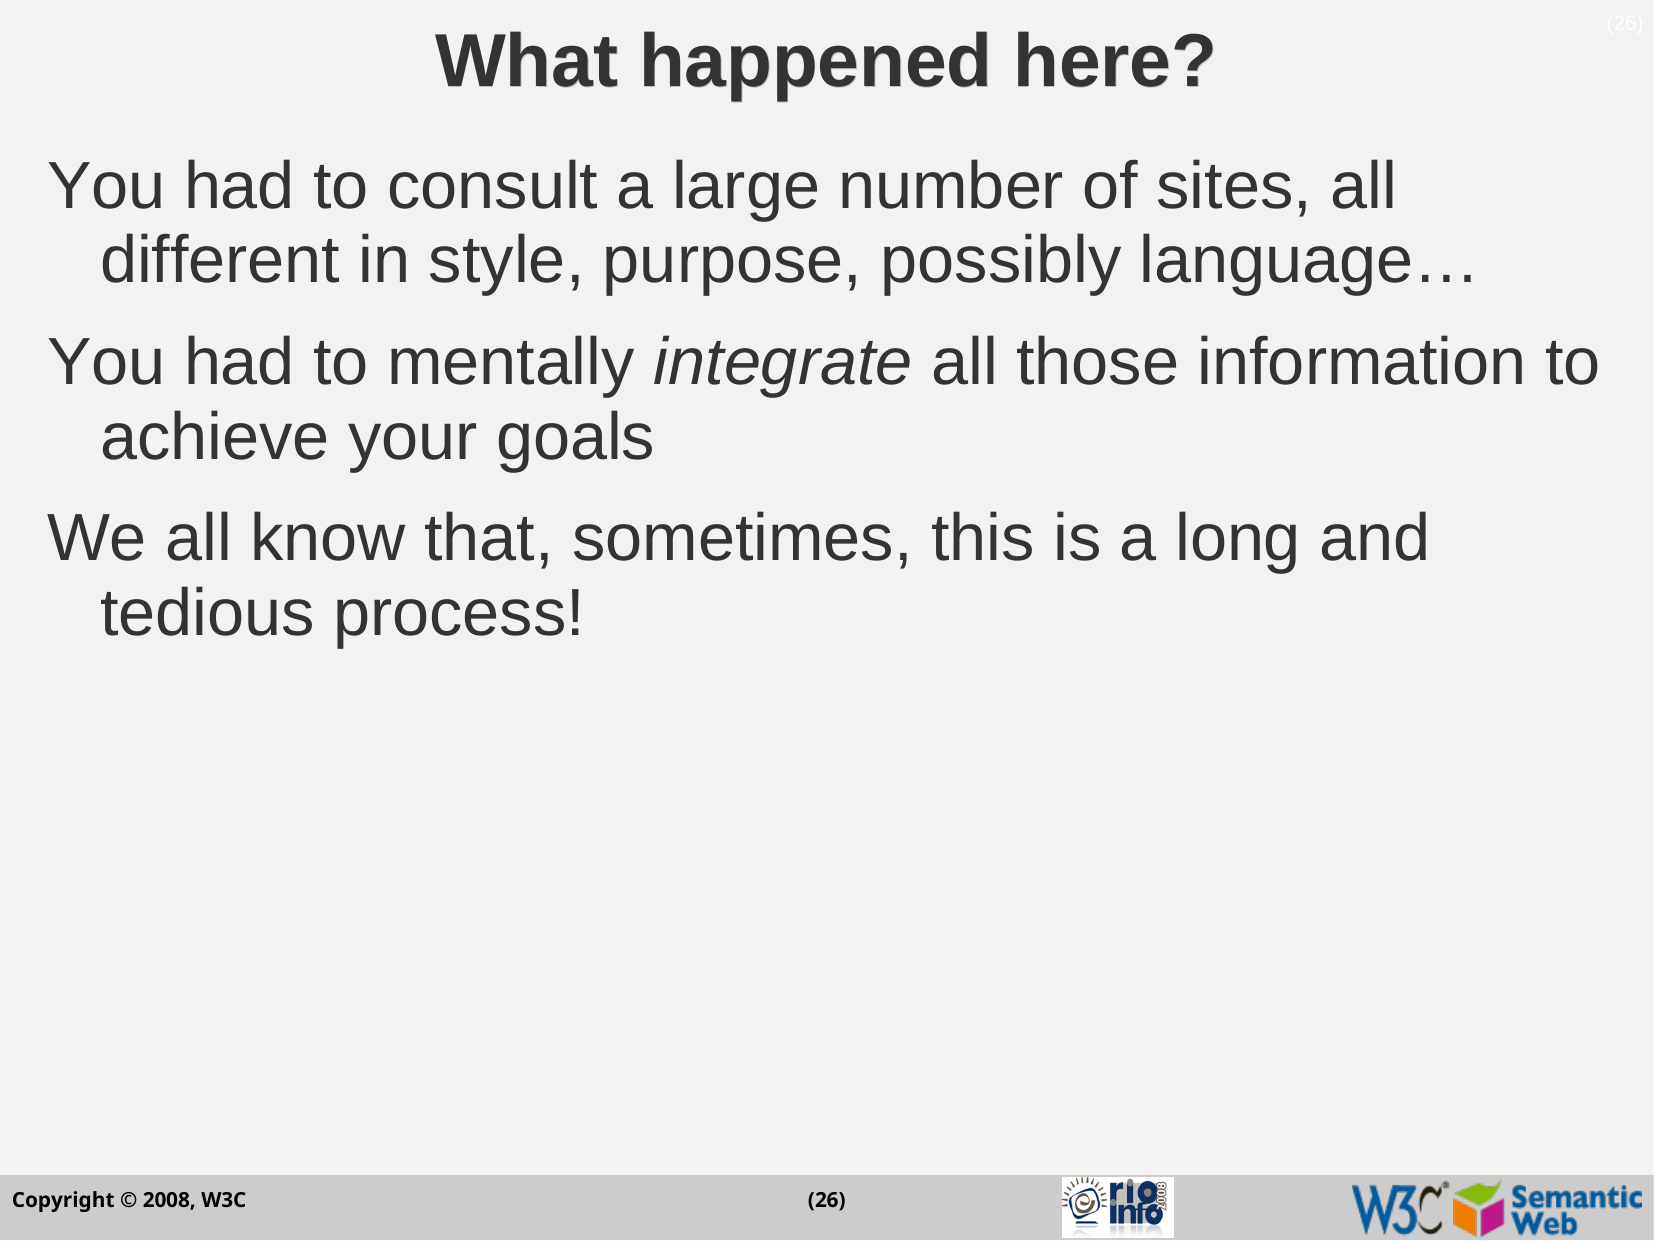

# What happened here?
You had to consult a large number of sites, all different in style, purpose, possibly language…
You had to mentally integrate all those information to achieve your goals
We all know that, sometimes, this is a long and tedious process!